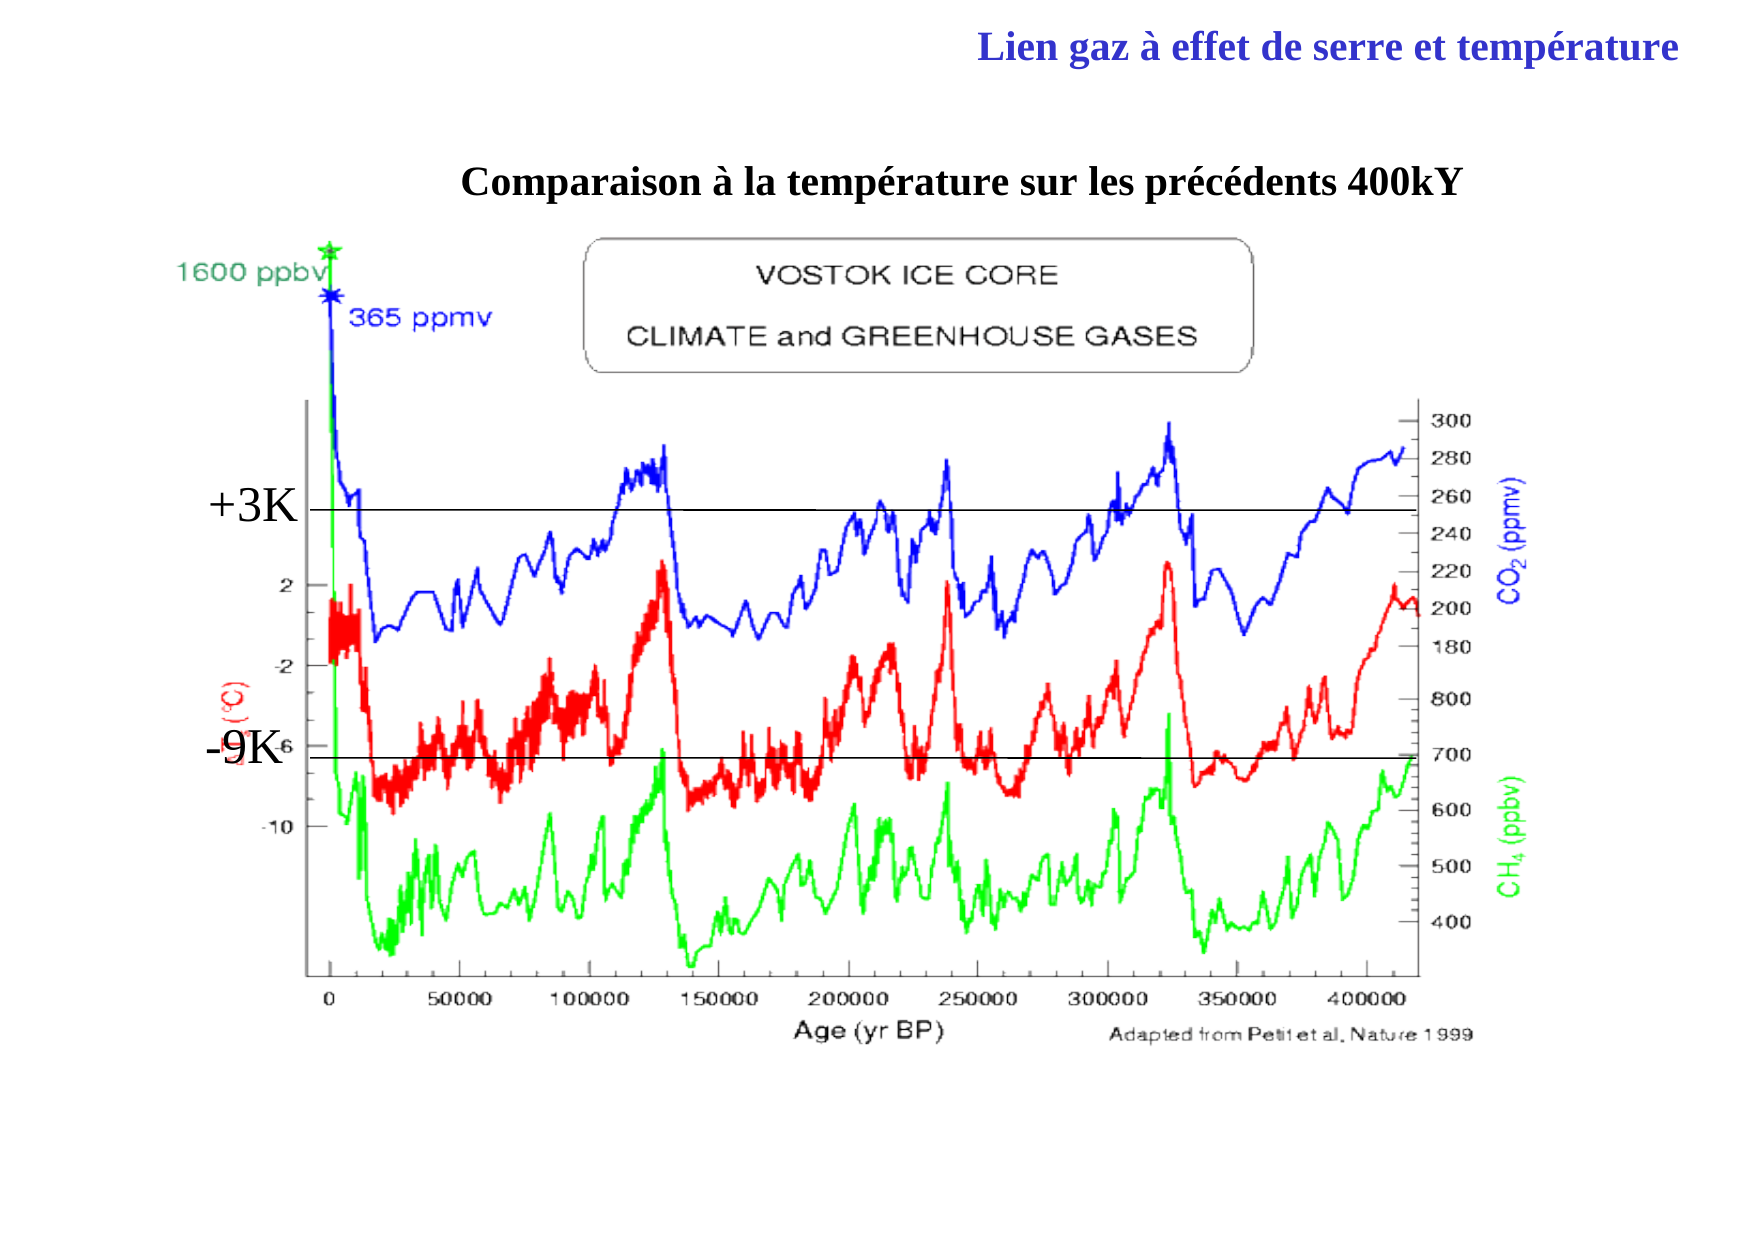

Lien gaz à effet de serre et température
Comparaison à la température sur les précédents 400kY
+3K
-9K